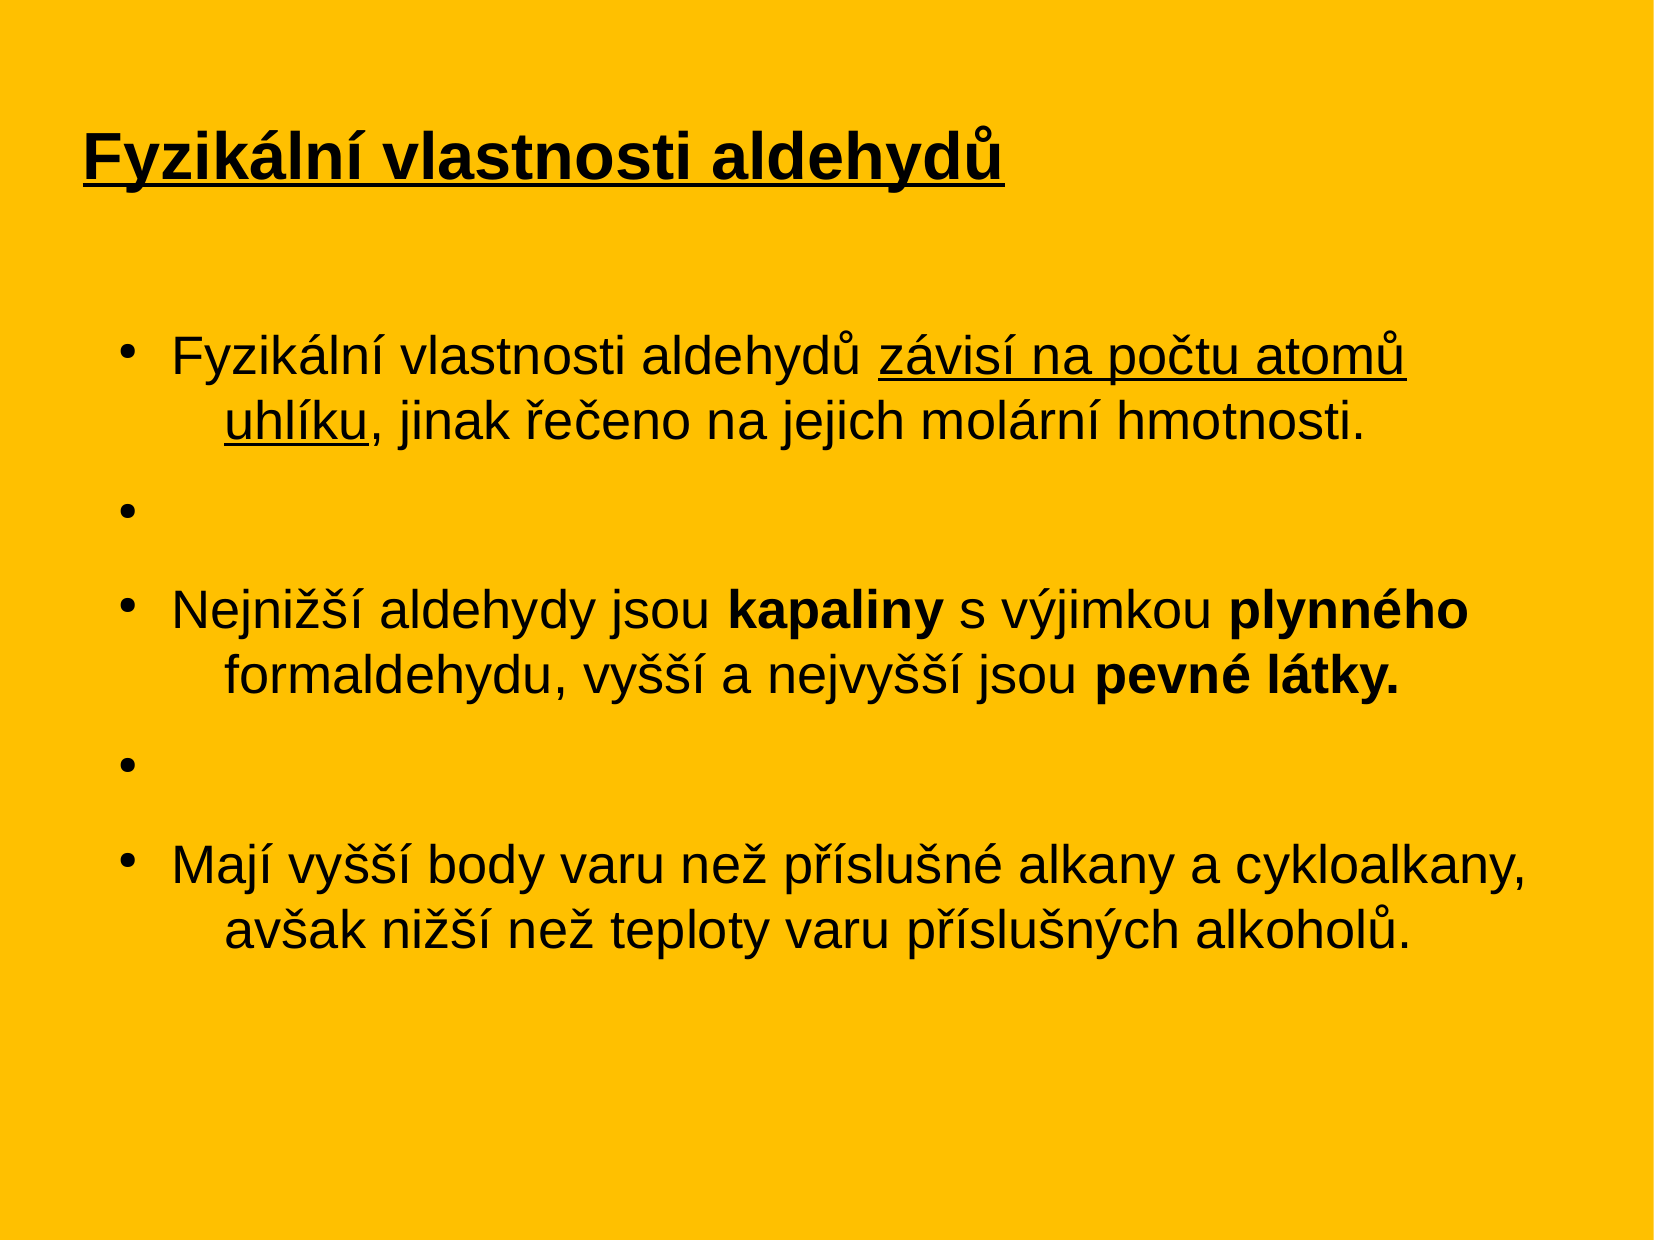

# Fyzikální vlastnosti aldehydů
Fyzikální vlastnosti aldehydů závisí na počtu atomů uhlíku, jinak řečeno na jejich molární hmotnosti.
Nejnižší aldehydy jsou kapaliny s výjimkou plynného formaldehydu, vyšší a nejvyšší jsou pevné látky.
Mají vyšší body varu než příslušné alkany a cykloalkany, avšak nižší než teploty varu příslušných alkoholů.